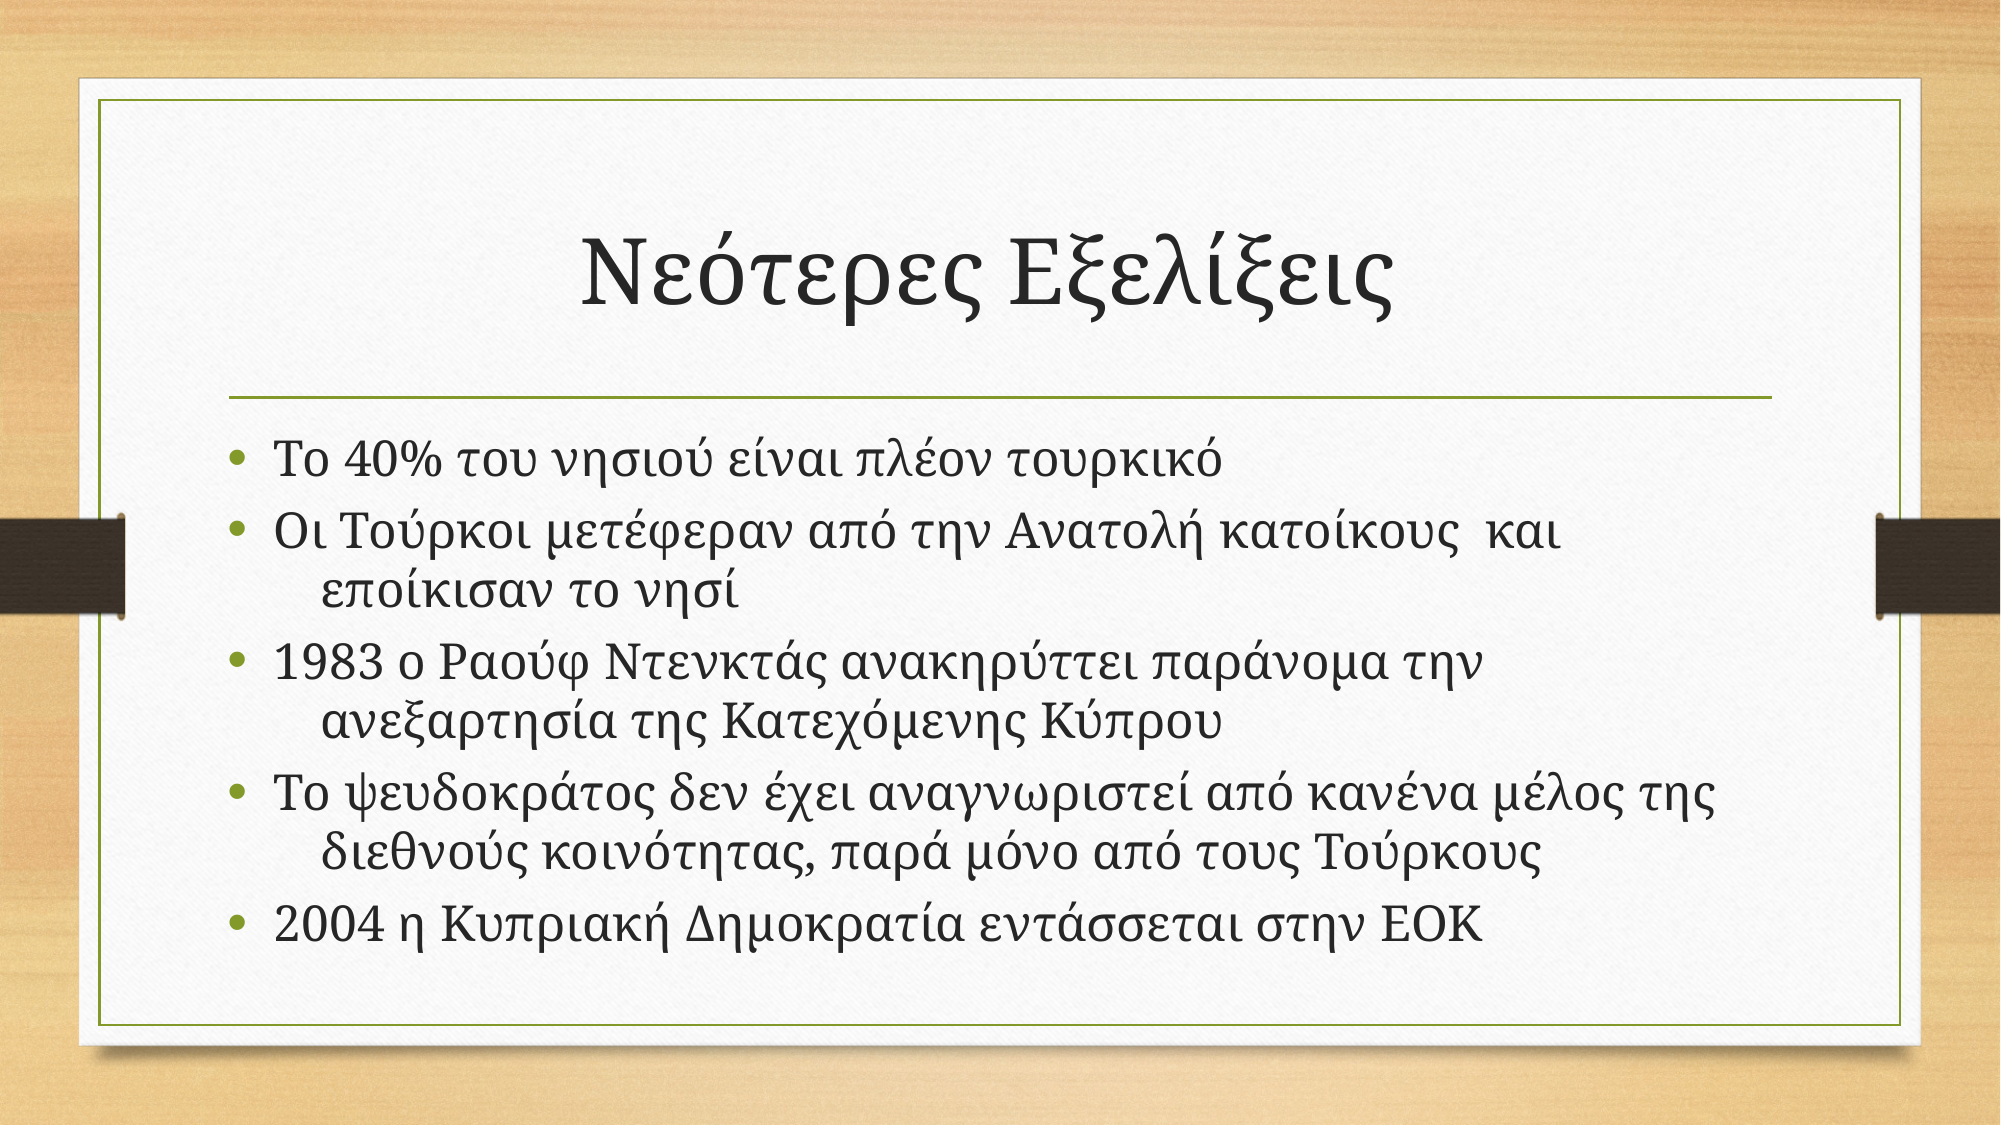

# Νεότερες Εξελίξεις
Το 40% του νησιού είναι πλέον τουρκικό
Οι Τούρκοι μετέφεραν από την Ανατολή κατοίκους και εποίκισαν το νησί
1983 ο Ραούφ Ντενκτάς ανακηρύττει παράνομα την ανεξαρτησία της Κατεχόμενης Κύπρου
Το ψευδοκράτος δεν έχει αναγνωριστεί από κανένα μέλος της διεθνούς κοινότητας, παρά μόνο από τους Τούρκους
2004 η Κυπριακή Δημοκρατία εντάσσεται στην ΕΟΚ